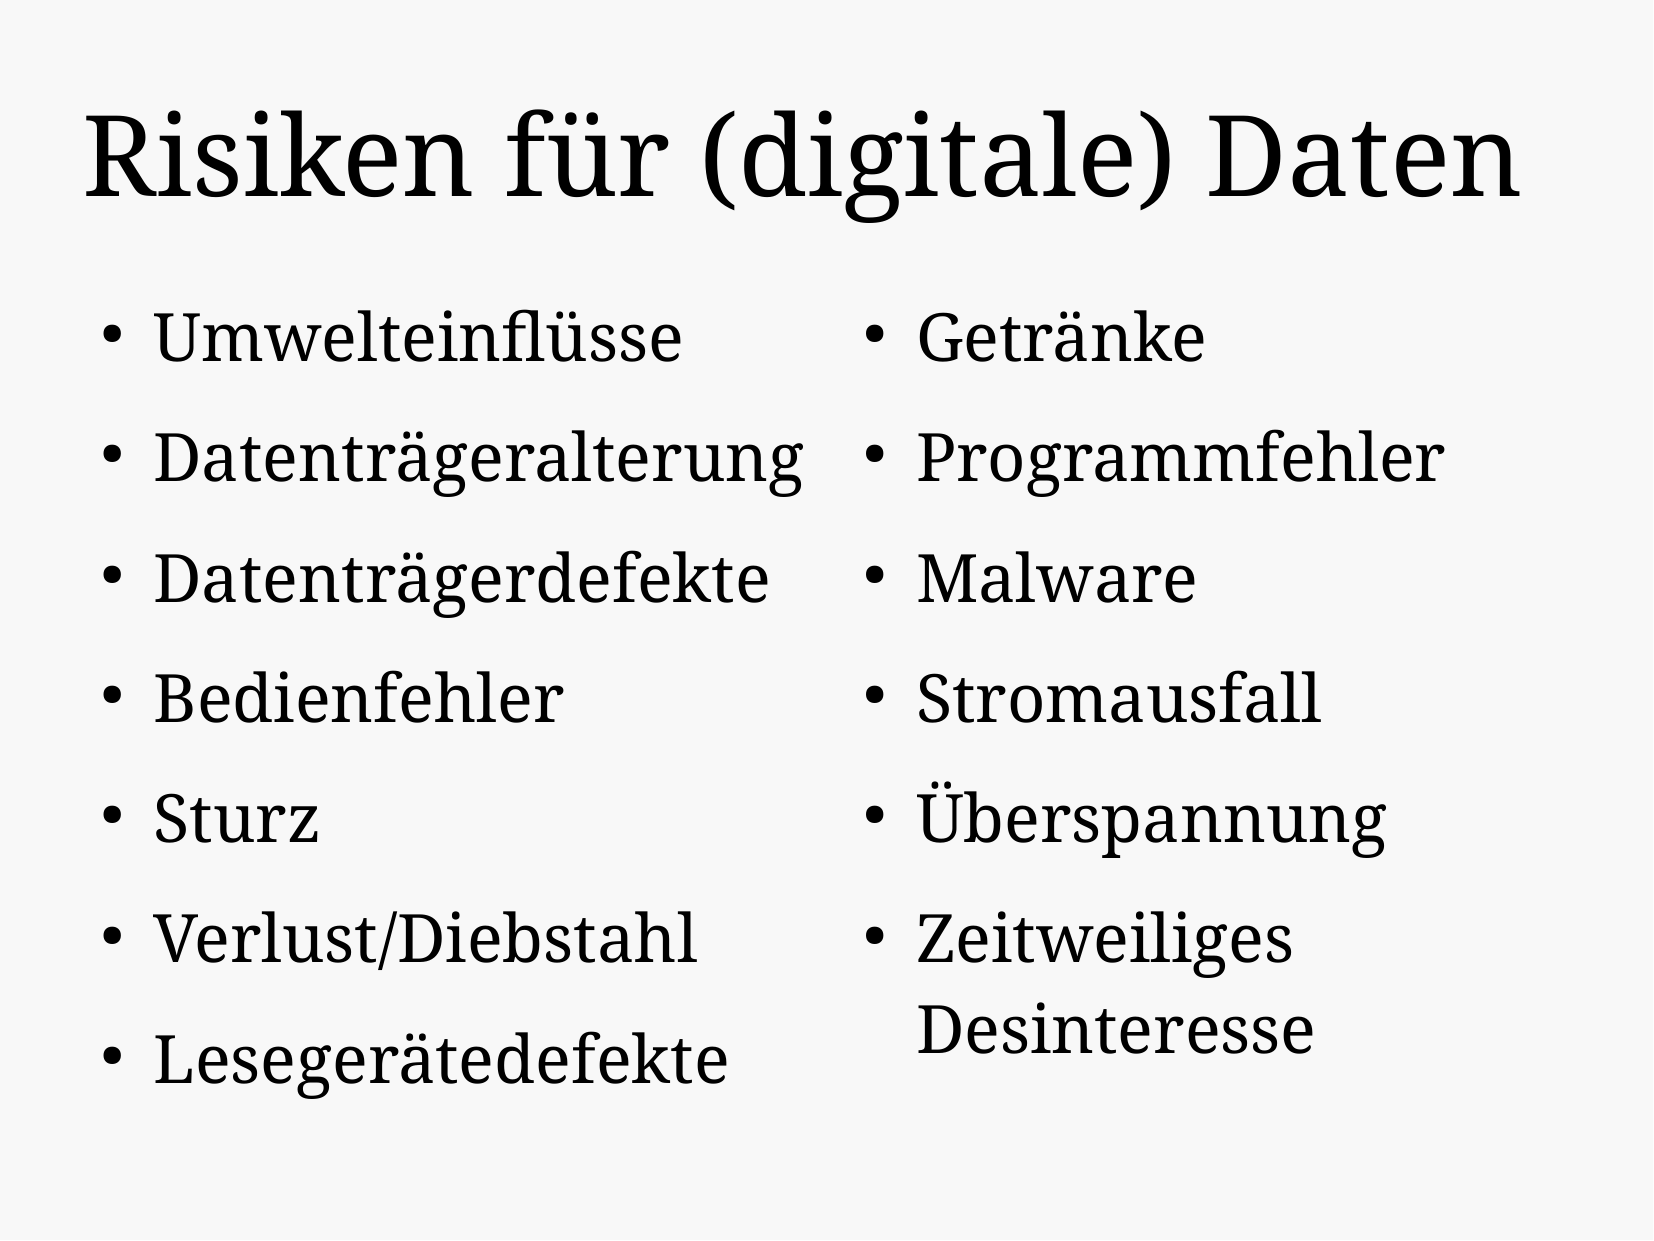

# Risiken für (digitale) Daten
Umwelteinflüsse
Datenträgeralterung
Datenträgerdefekte
Bedienfehler
Sturz
Verlust/Diebstahl
Lesegerätedefekte
Getränke
Programmfehler
Malware
Stromausfall
Überspannung
Zeitweiliges Desinteresse